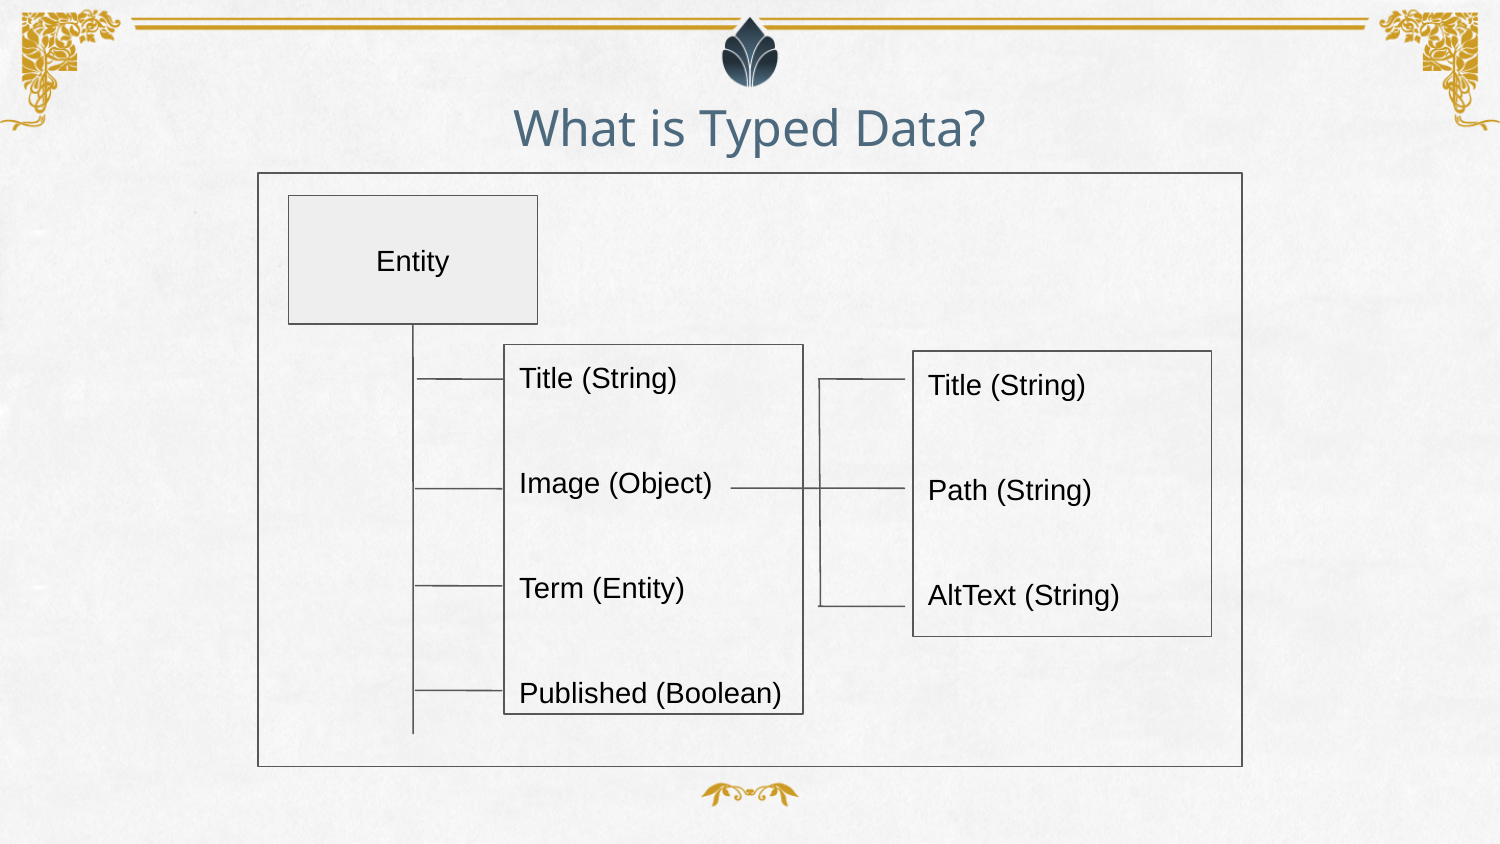

What is Typed Data?
Entity
Title (String)
Image (Object)
Term (Entity)
Published (Boolean)
Title (String)
Path (String)
AltText (String)